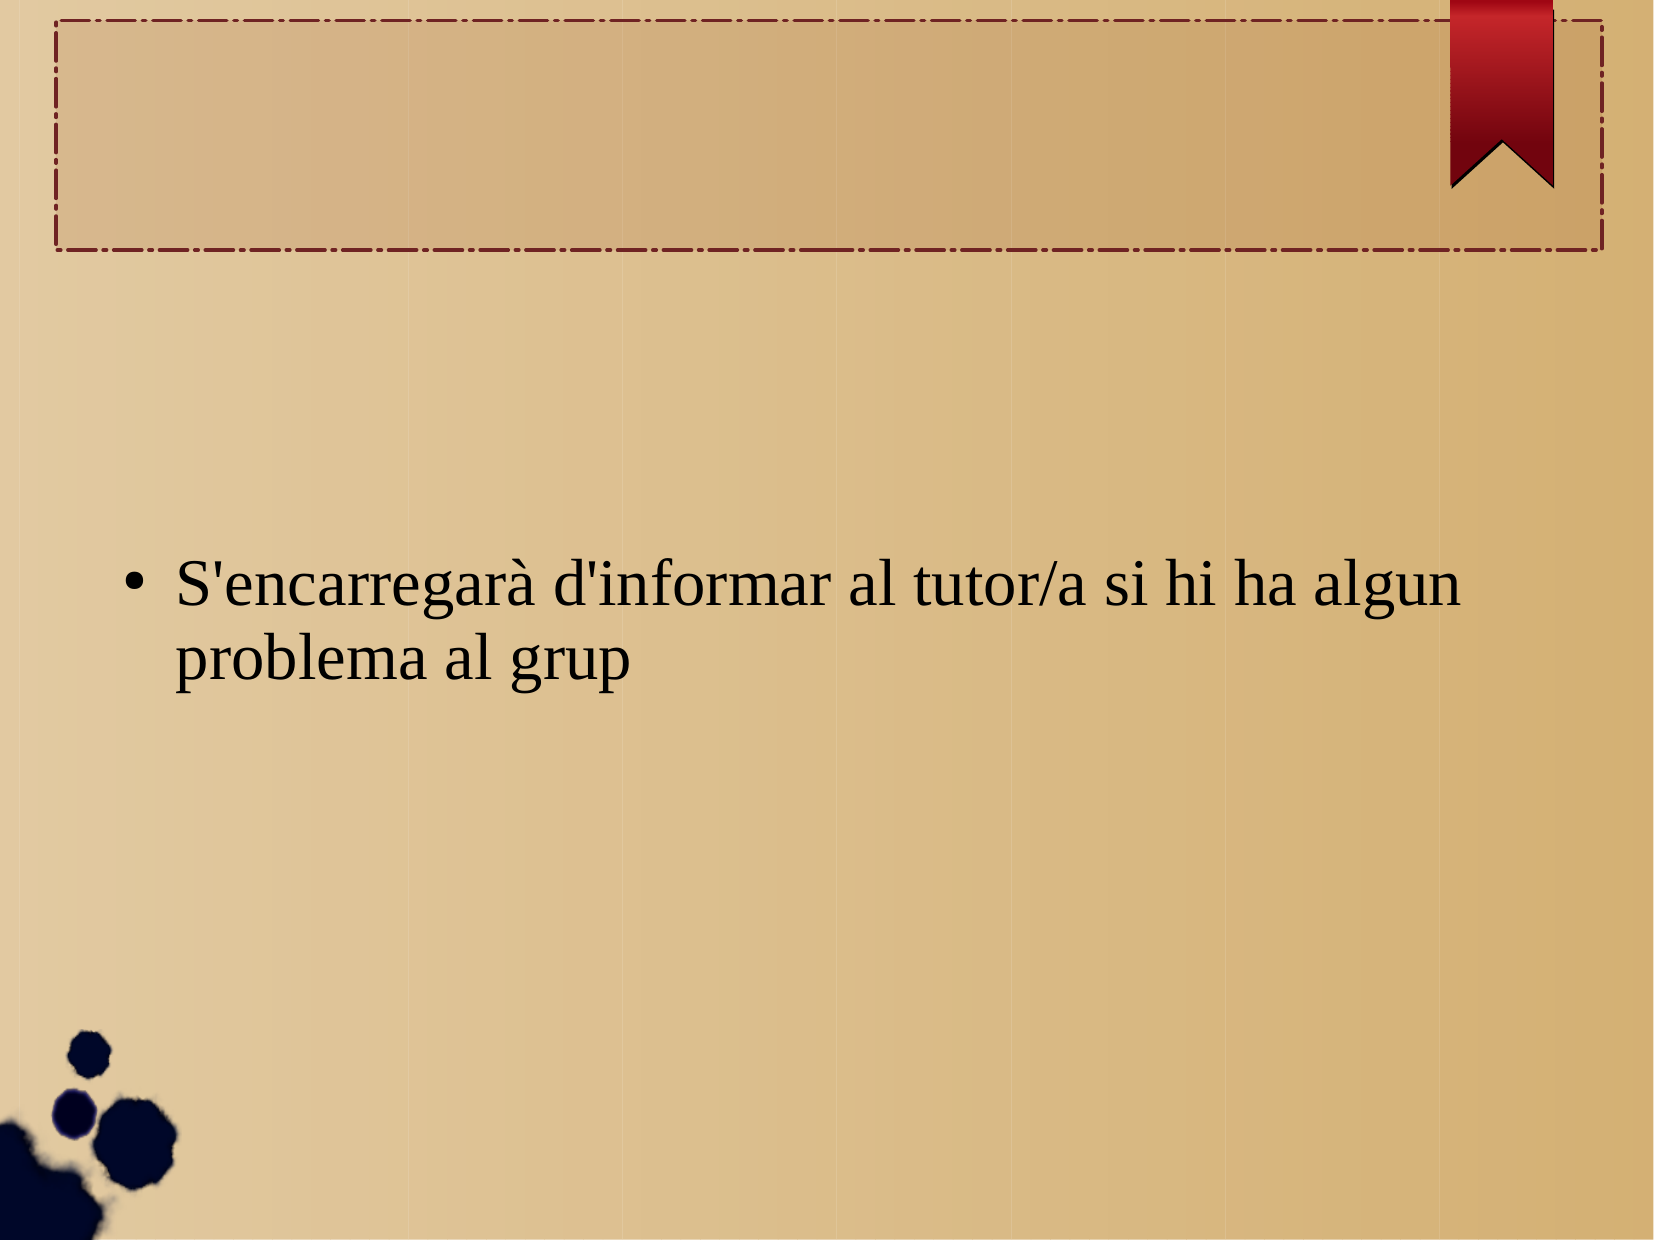

#
S'encarregarà d'informar al tutor/a si hi ha algun problema al grup